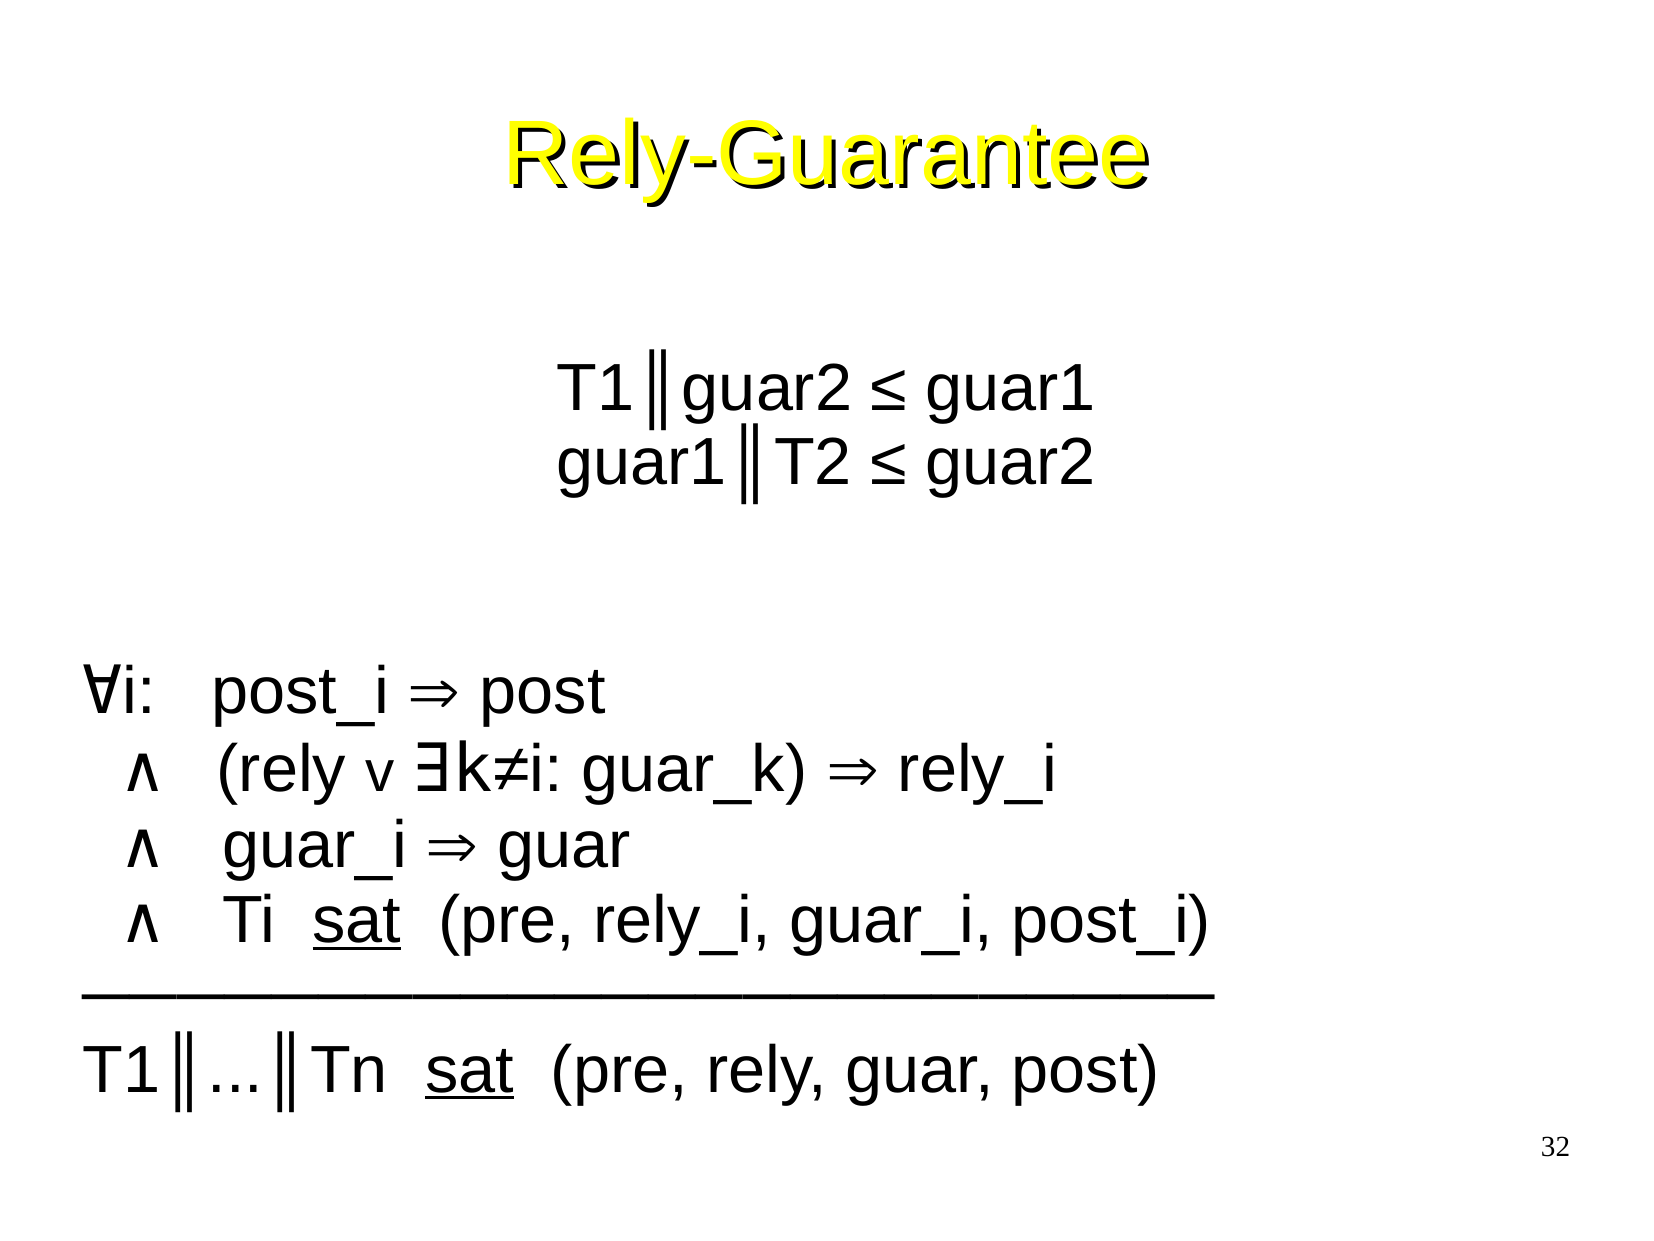

# Rely-Guarantee
T1║guar2 ≤ guar1
guar1║T2 ≤ guar2
∀i: post_i ⇒ post
 ∧ (rely v ∃k≠i: guar_k) ⇒ rely_i
 ∧ guar_i ⇒ guar
 ∧ Ti sat (pre, rely_i, guar_i, post_i)
────────────────────────
T1║...║Tn sat (pre, rely, guar, post)
32